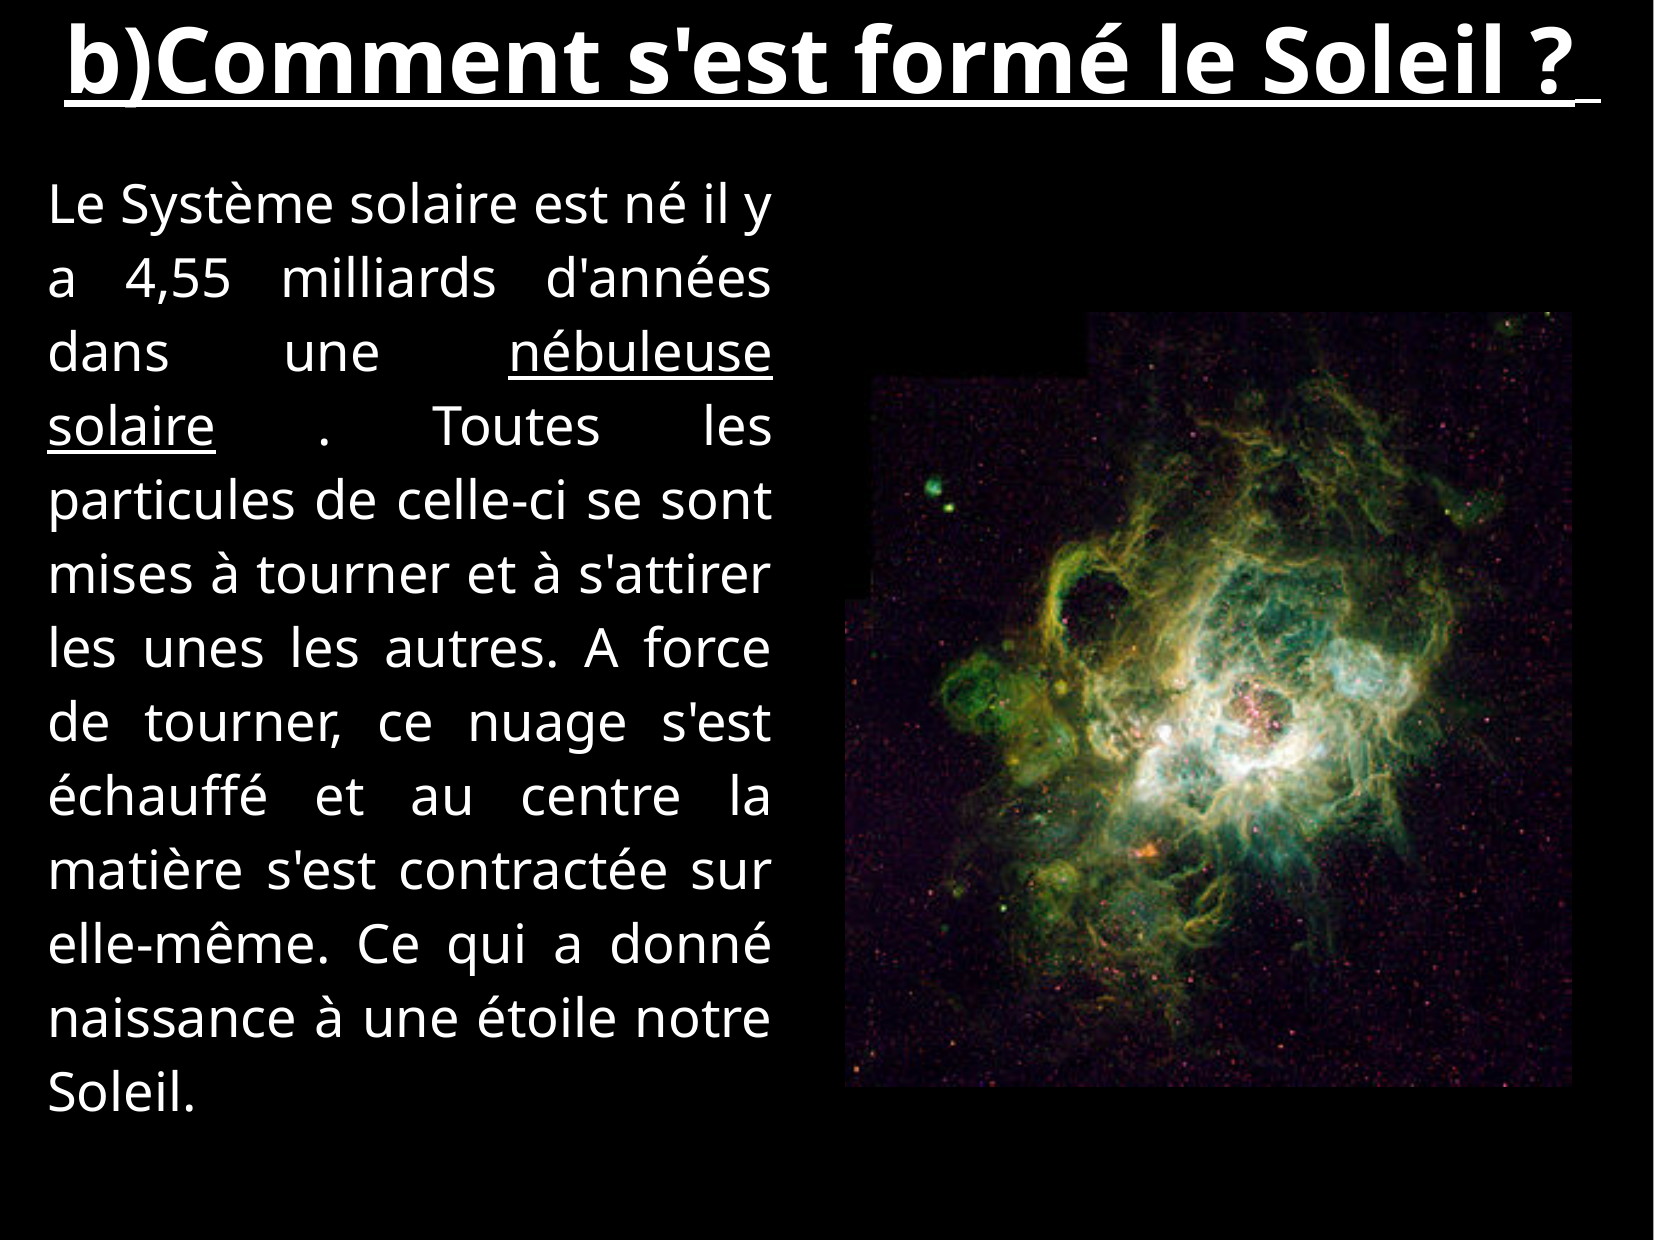

# b)Comment s'est formé le Soleil ?
Le Système solaire est né il y a 4,55 milliards d'années dans une  nébuleuse solaire . Toutes les particules de celle-ci se sont mises à tourner et à s'attirer les unes les autres. A force de tourner, ce nuage s'est échauffé et au centre la matière s'est contractée sur elle-même. Ce qui a donné naissance à une étoile notre Soleil.